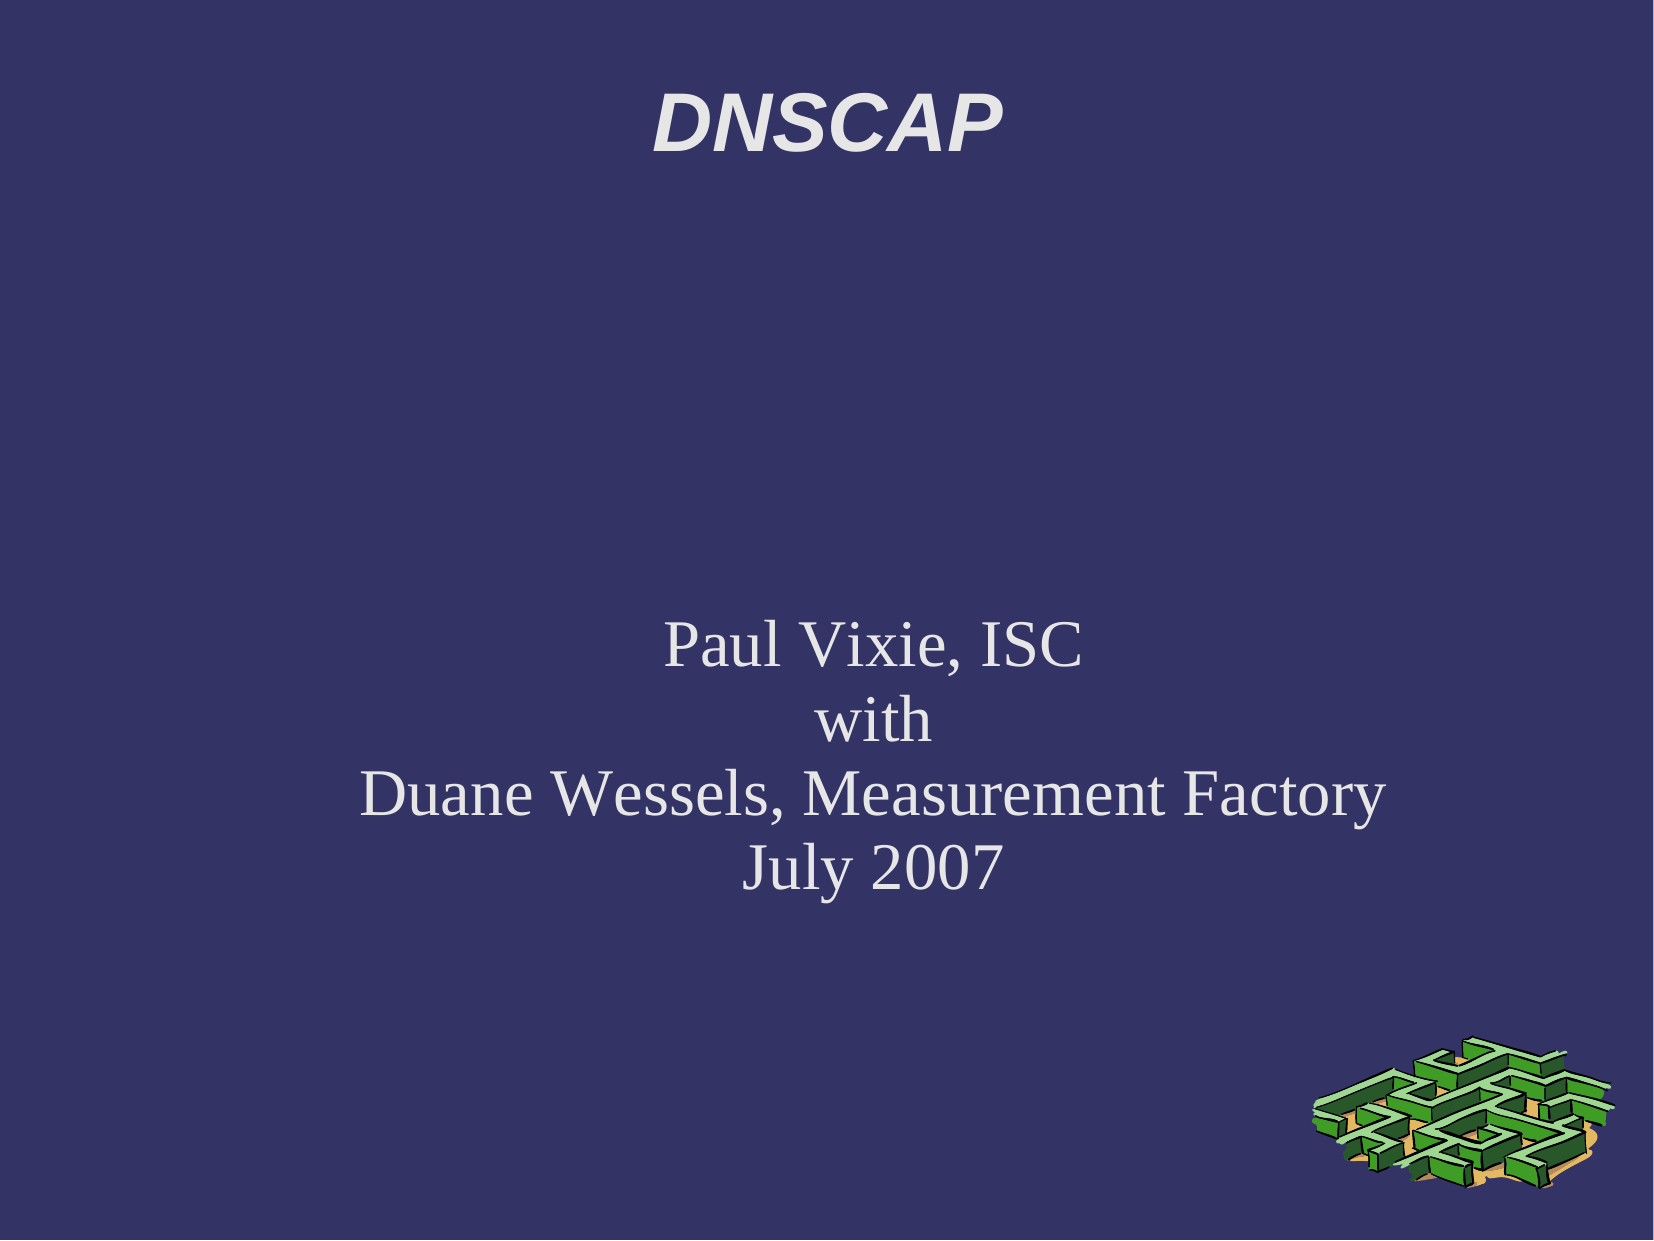

# DNSCAP
Paul Vixie, ISC
with
Duane Wessels, Measurement Factory
July 2007